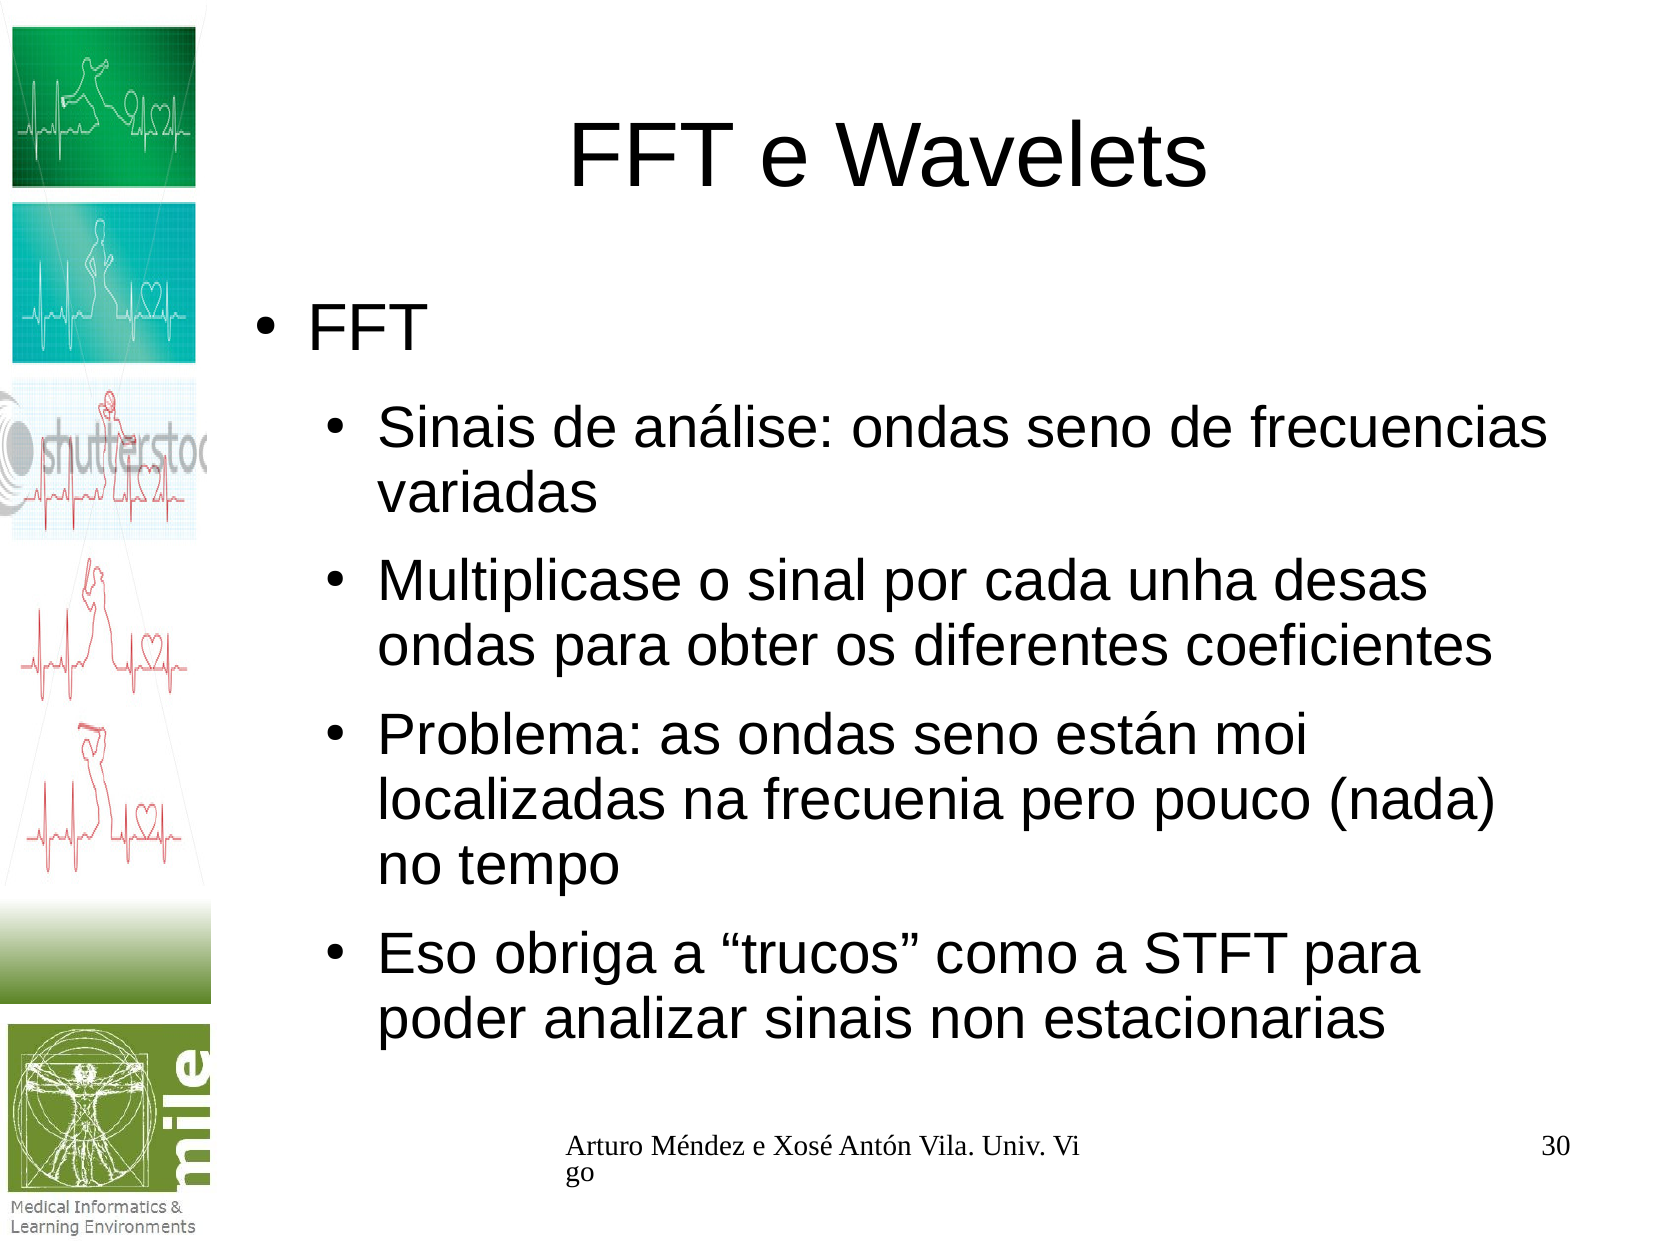

# FFT e Wavelets
FFT
Sinais de análise: ondas seno de frecuencias variadas
Multiplicase o sinal por cada unha desas ondas para obter os diferentes coeficientes
Problema: as ondas seno están moi localizadas na frecuenia pero pouco (nada) no tempo
Eso obriga a “trucos” como a STFT para poder analizar sinais non estacionarias
Arturo Méndez e Xosé Antón Vila. Univ. Vigo
30